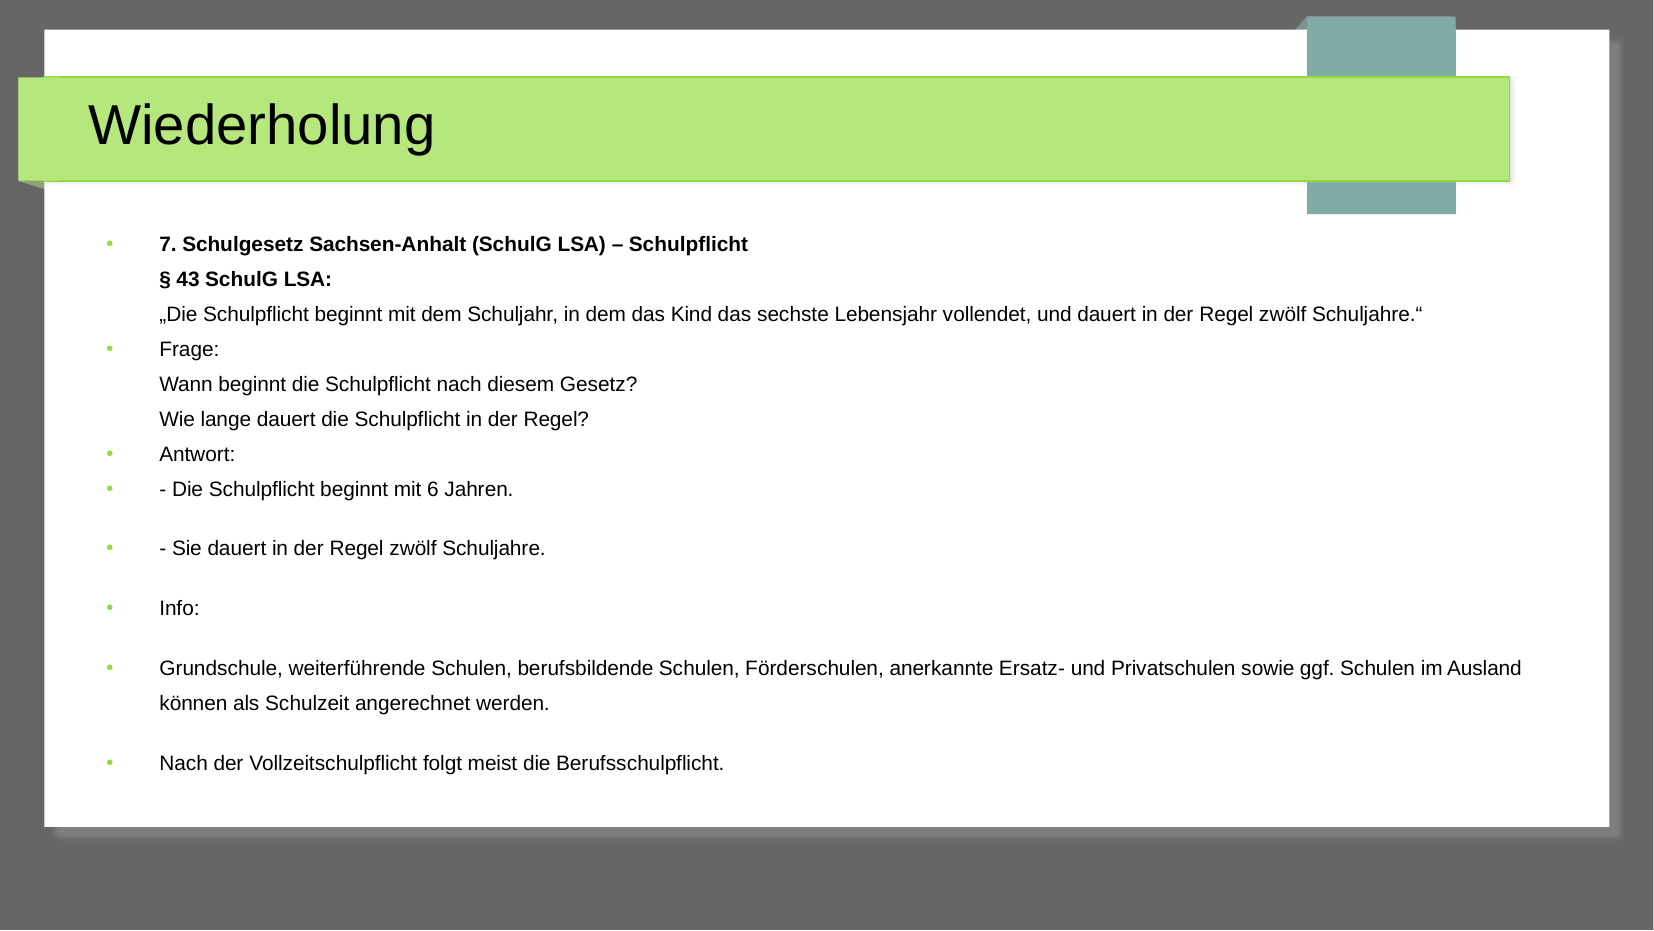

# Wiederholung
7. Schulgesetz Sachsen-Anhalt (SchulG LSA) – Schulpflicht
§ 43 SchulG LSA:
„Die Schulpflicht beginnt mit dem Schuljahr, in dem das Kind das sechste Lebensjahr vollendet, und dauert in der Regel zwölf Schuljahre.“
Frage:
Wann beginnt die Schulpflicht nach diesem Gesetz?
Wie lange dauert die Schulpflicht in der Regel?
Antwort:
- Die Schulpflicht beginnt mit 6 Jahren.
- Sie dauert in der Regel zwölf Schuljahre.
Info:
Grundschule, weiterführende Schulen, berufsbildende Schulen, Förderschulen, anerkannte Ersatz- und Privatschulen sowie ggf. Schulen im Ausland können als Schulzeit angerechnet werden.
Nach der Vollzeitschulpflicht folgt meist die Berufsschulpflicht.